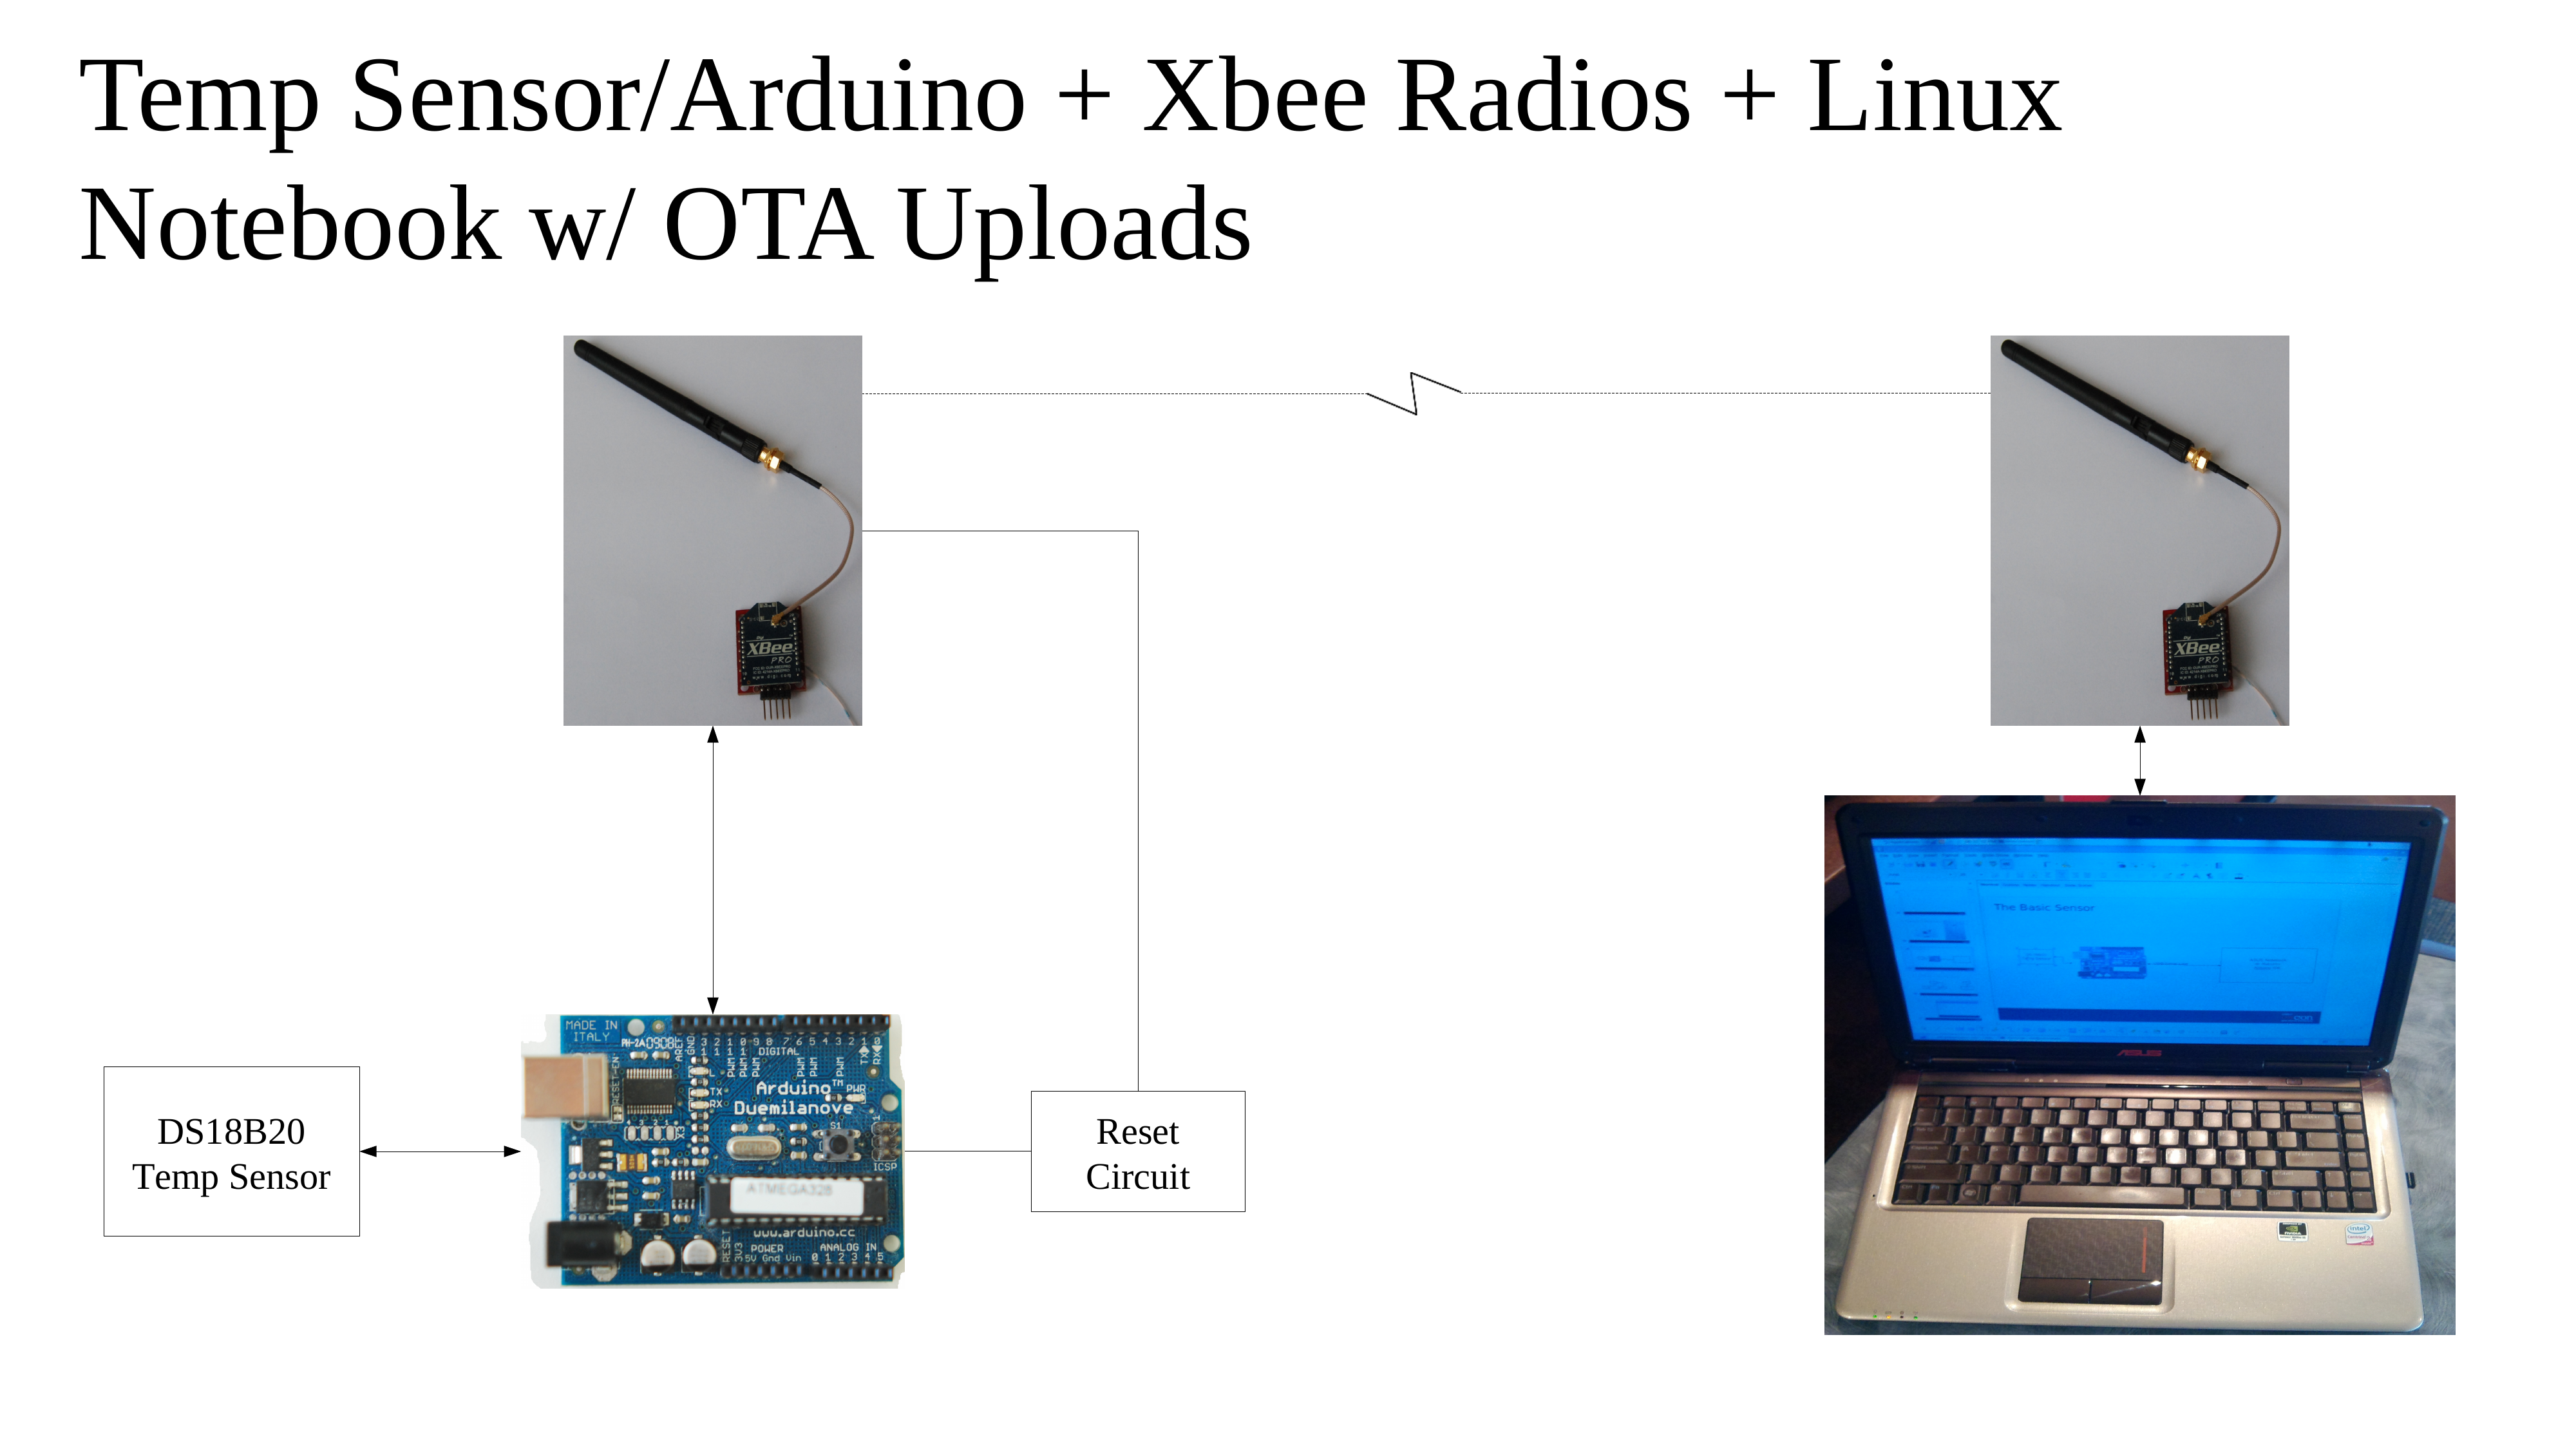

# Temp Sensor/Arduino + Xbee Radios + Linux Notebook w/ OTA Uploads
DS18B20
Temp Sensor
Reset
Circuit